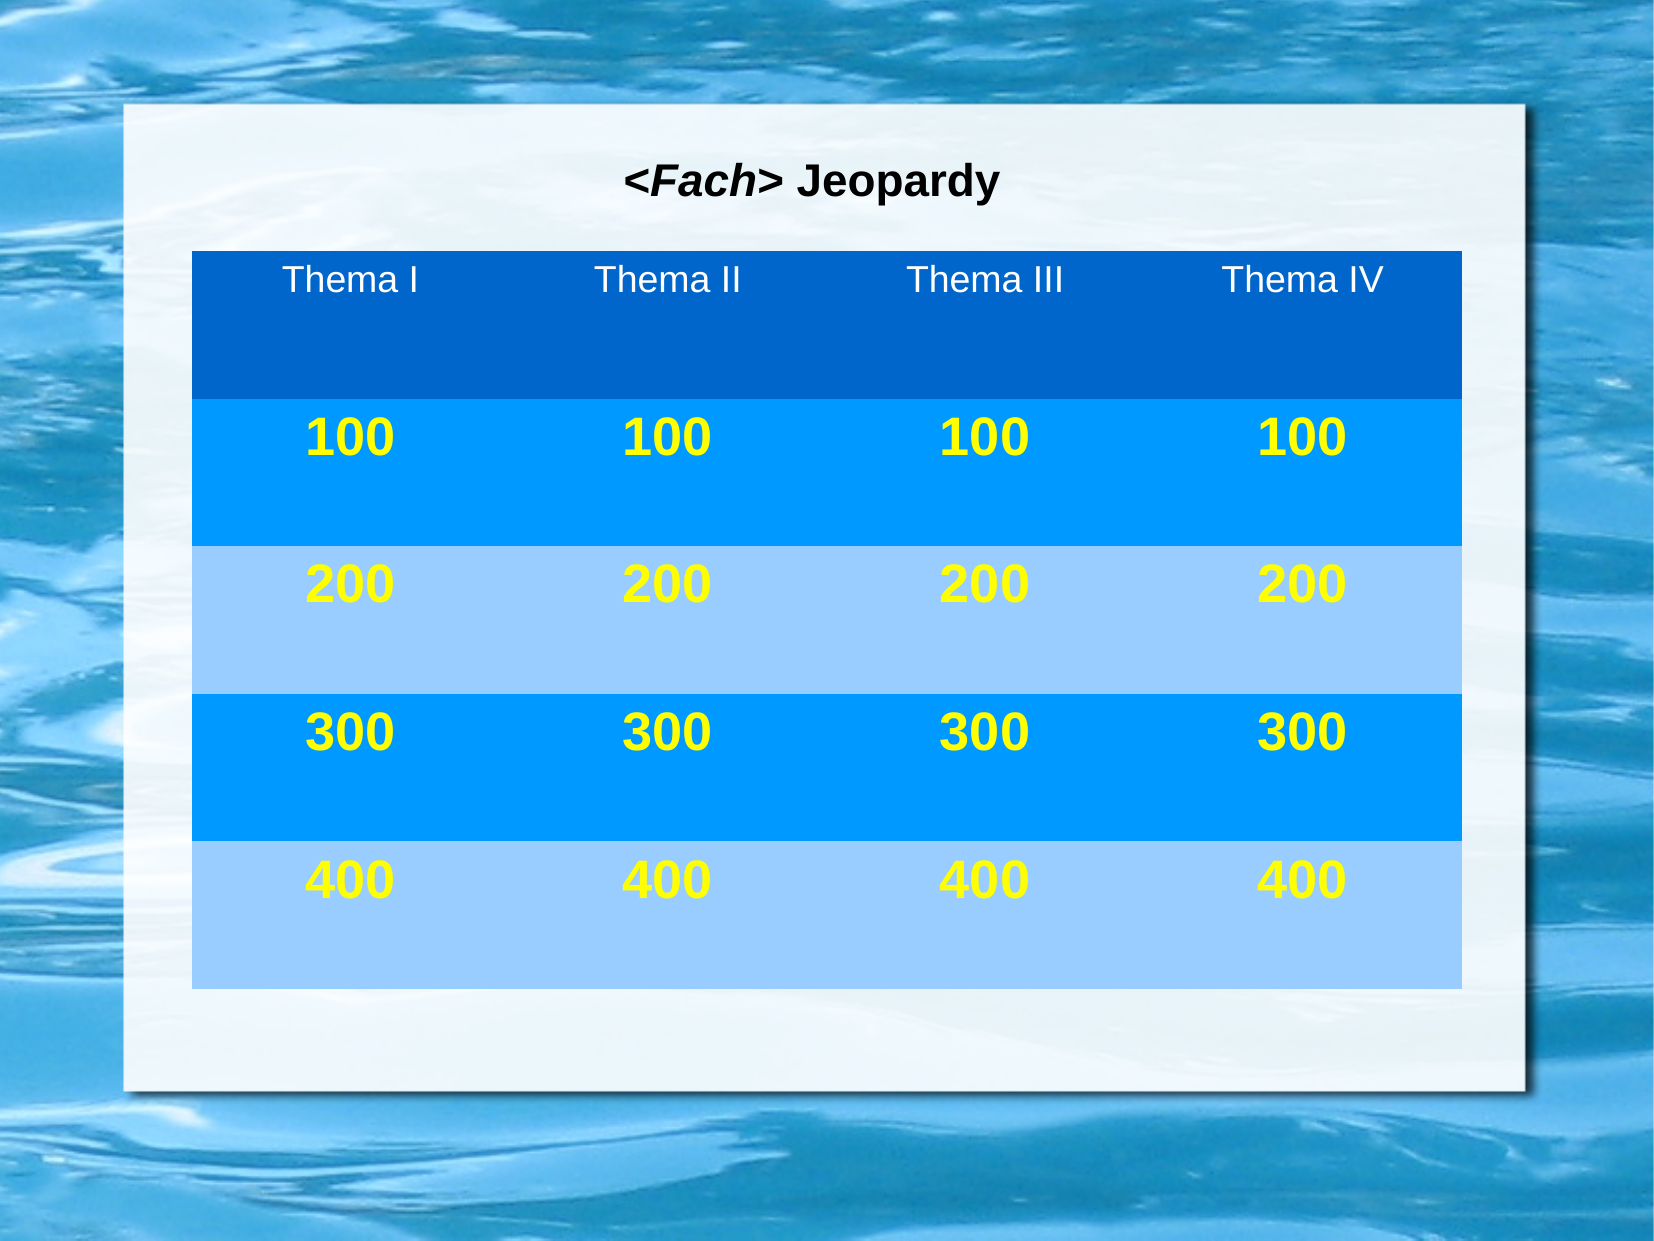

<Fach> Jeopardy
| Thema I | Thema II | Thema III | Thema IV |
| --- | --- | --- | --- |
| 100 | 100 | 100 | 100 |
| 200 | 200 | 200 | 200 |
| 300 | 300 | 300 | 300 |
| 400 | 400 | 400 | 400 |